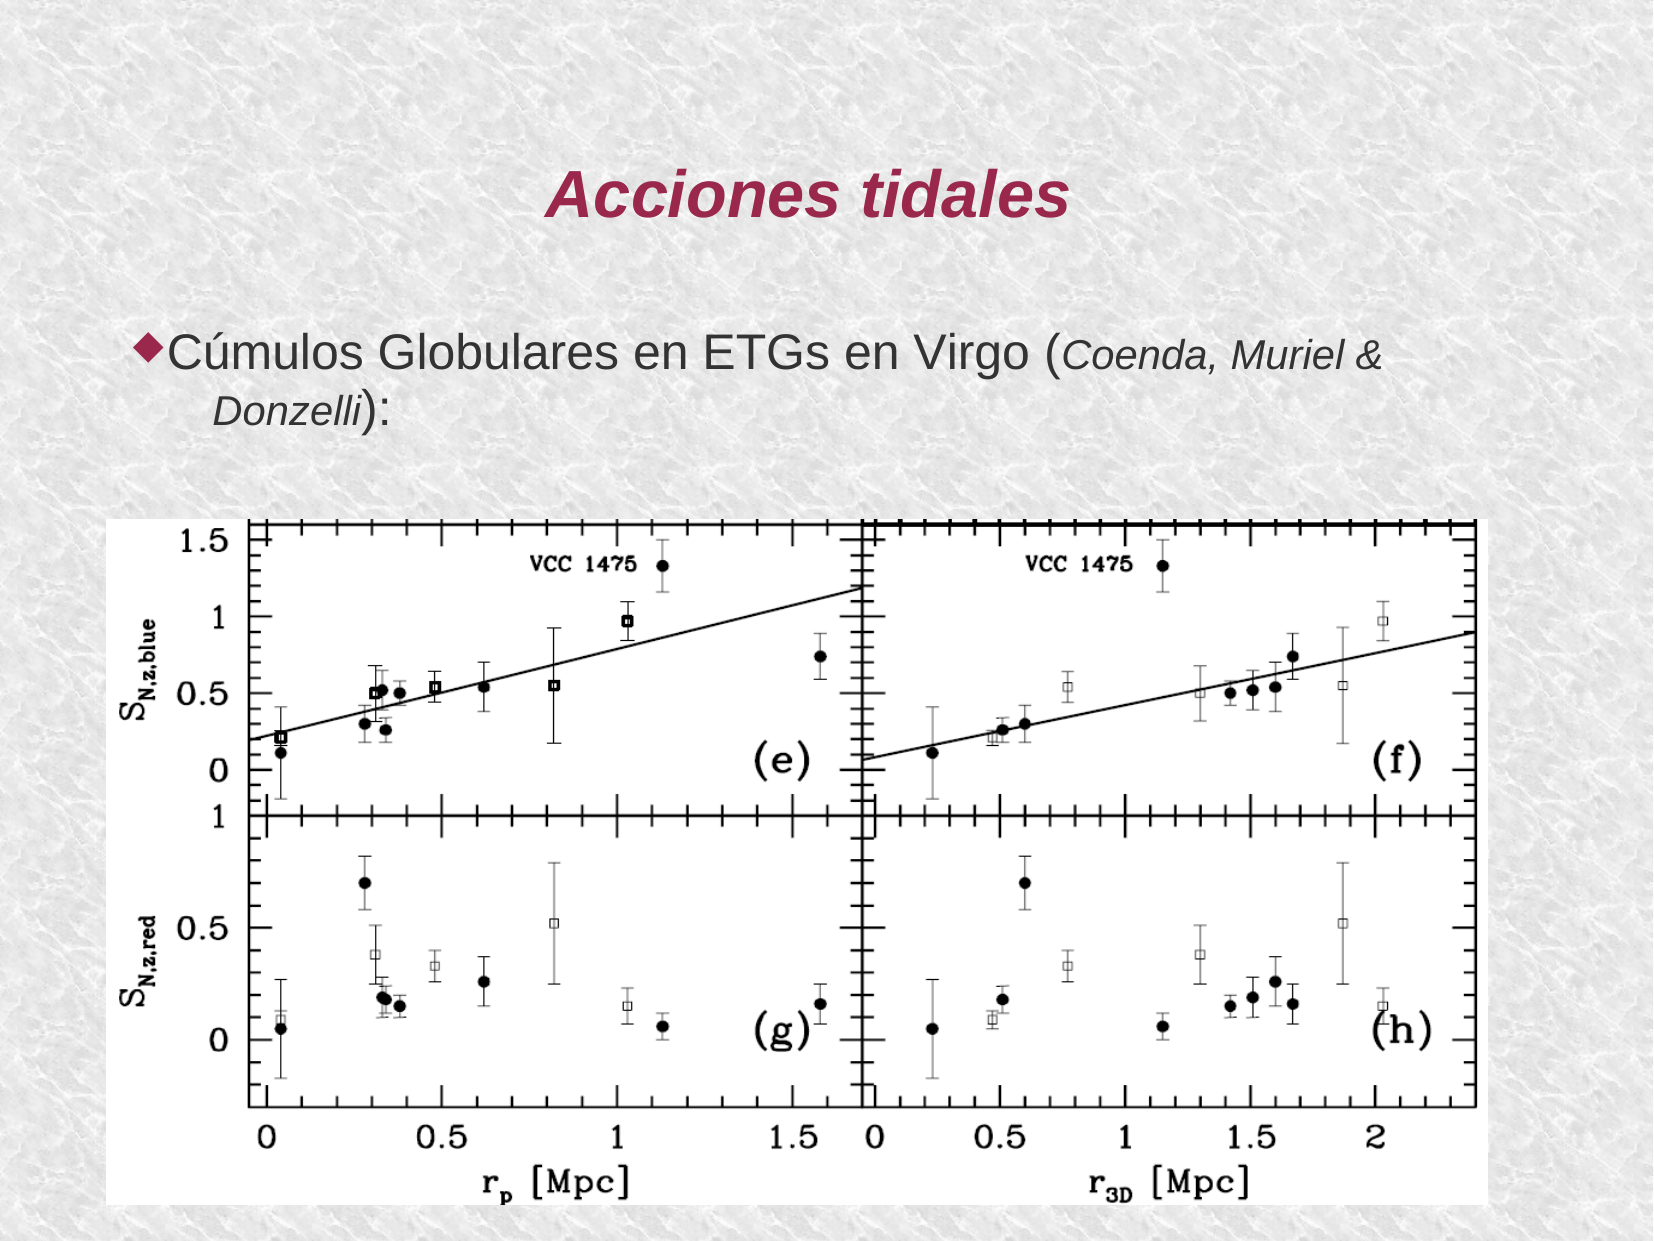

# Acciones tidales
Cúmulos Globulares en ETGs en Virgo (Coenda, Muriel & Donzelli):